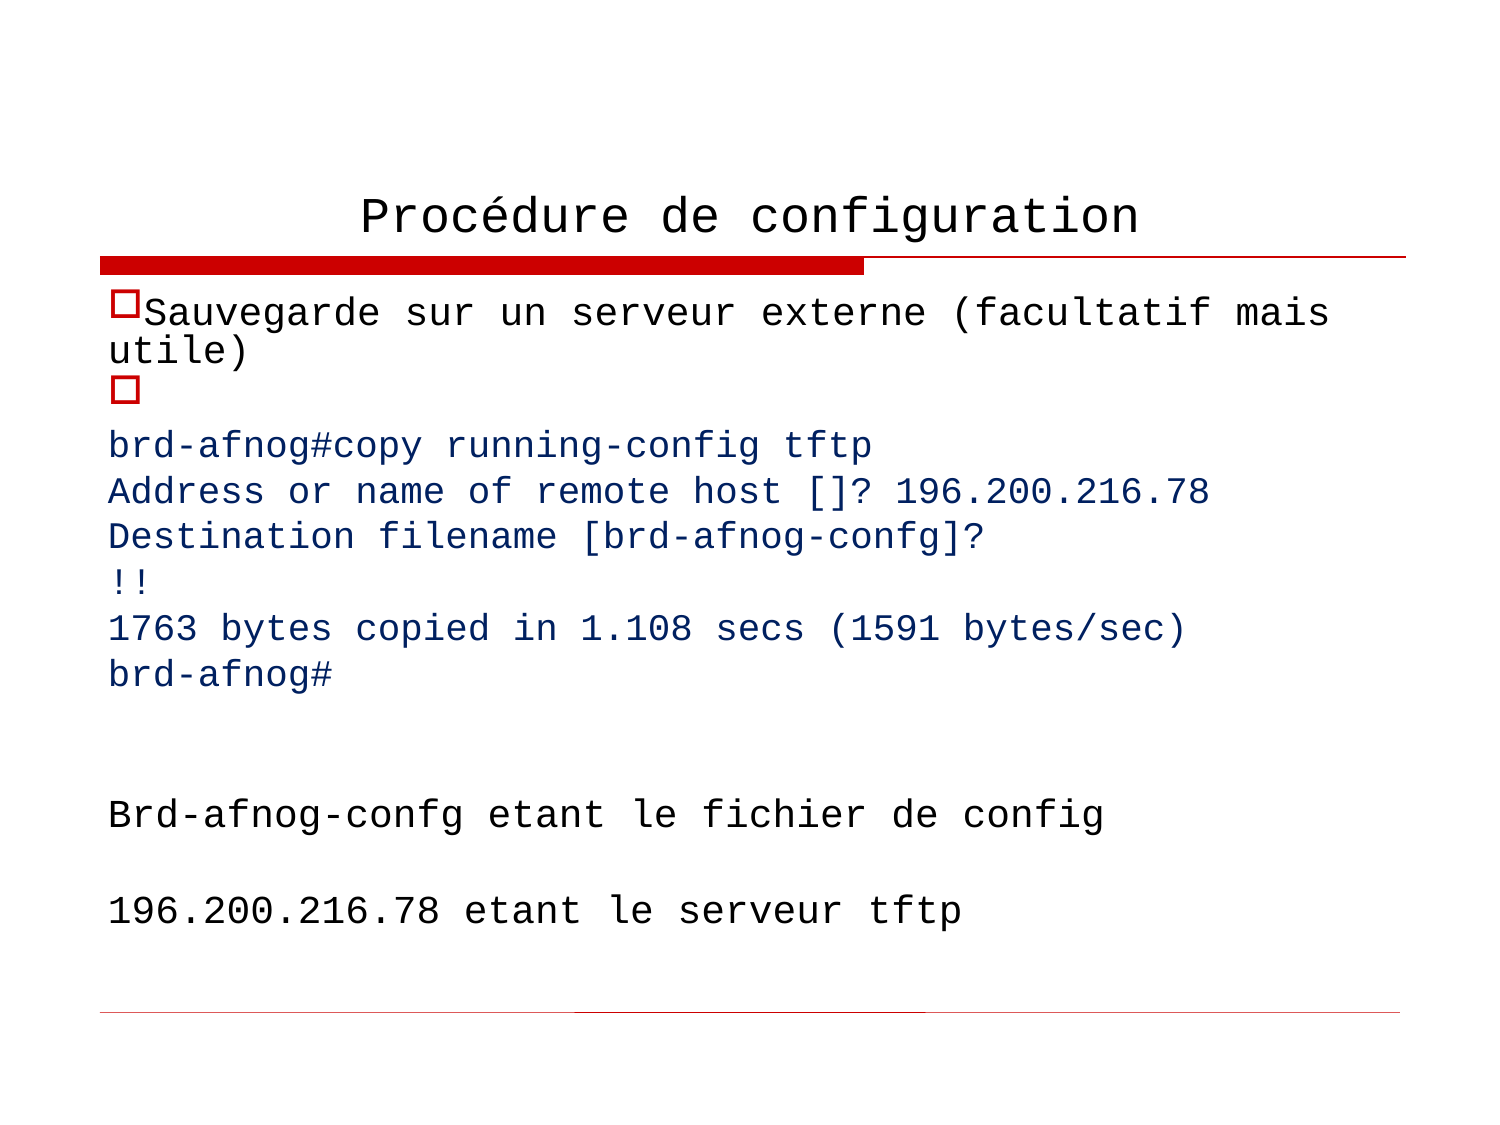

# Procédure de configuration
Sauvegarde sur un serveur externe (facultatif mais utile)
brd-afnog#copy running-config tftp
Address or name of remote host []? 196.200.216.78
Destination filename [brd-afnog-confg]?
!!
1763 bytes copied in 1.108 secs (1591 bytes/sec)
brd-afnog#
Brd-afnog-confg etant le fichier de config
196.200.216.78 etant le serveur tftp